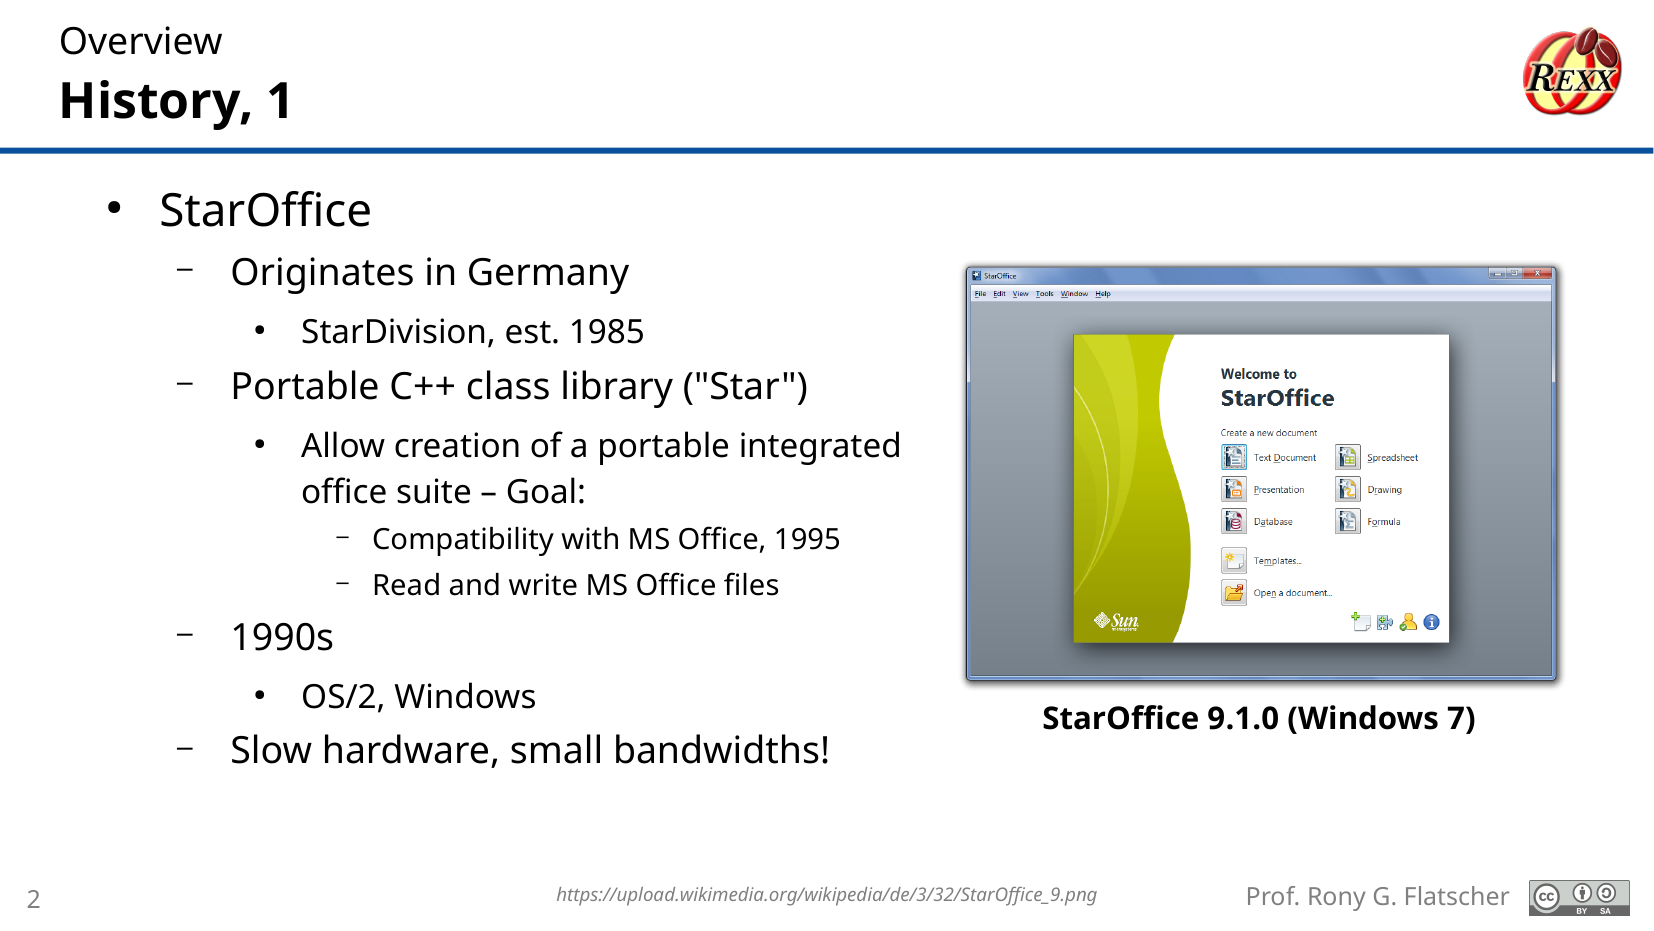

# Overview History, 1
StarOffice
Originates in Germany
StarDivision, est. 1985
Portable C++ class library ("Star")
Allow creation of a portable integrated office suite – Goal:
Compatibility with MS Office, 1995
Read and write MS Office files
1990s
OS/2, Windows
Slow hardware, small bandwidths!
StarOffice 9.1.0 (Windows 7)
https://upload.wikimedia.org/wikipedia/de/3/32/StarOffice_9.png